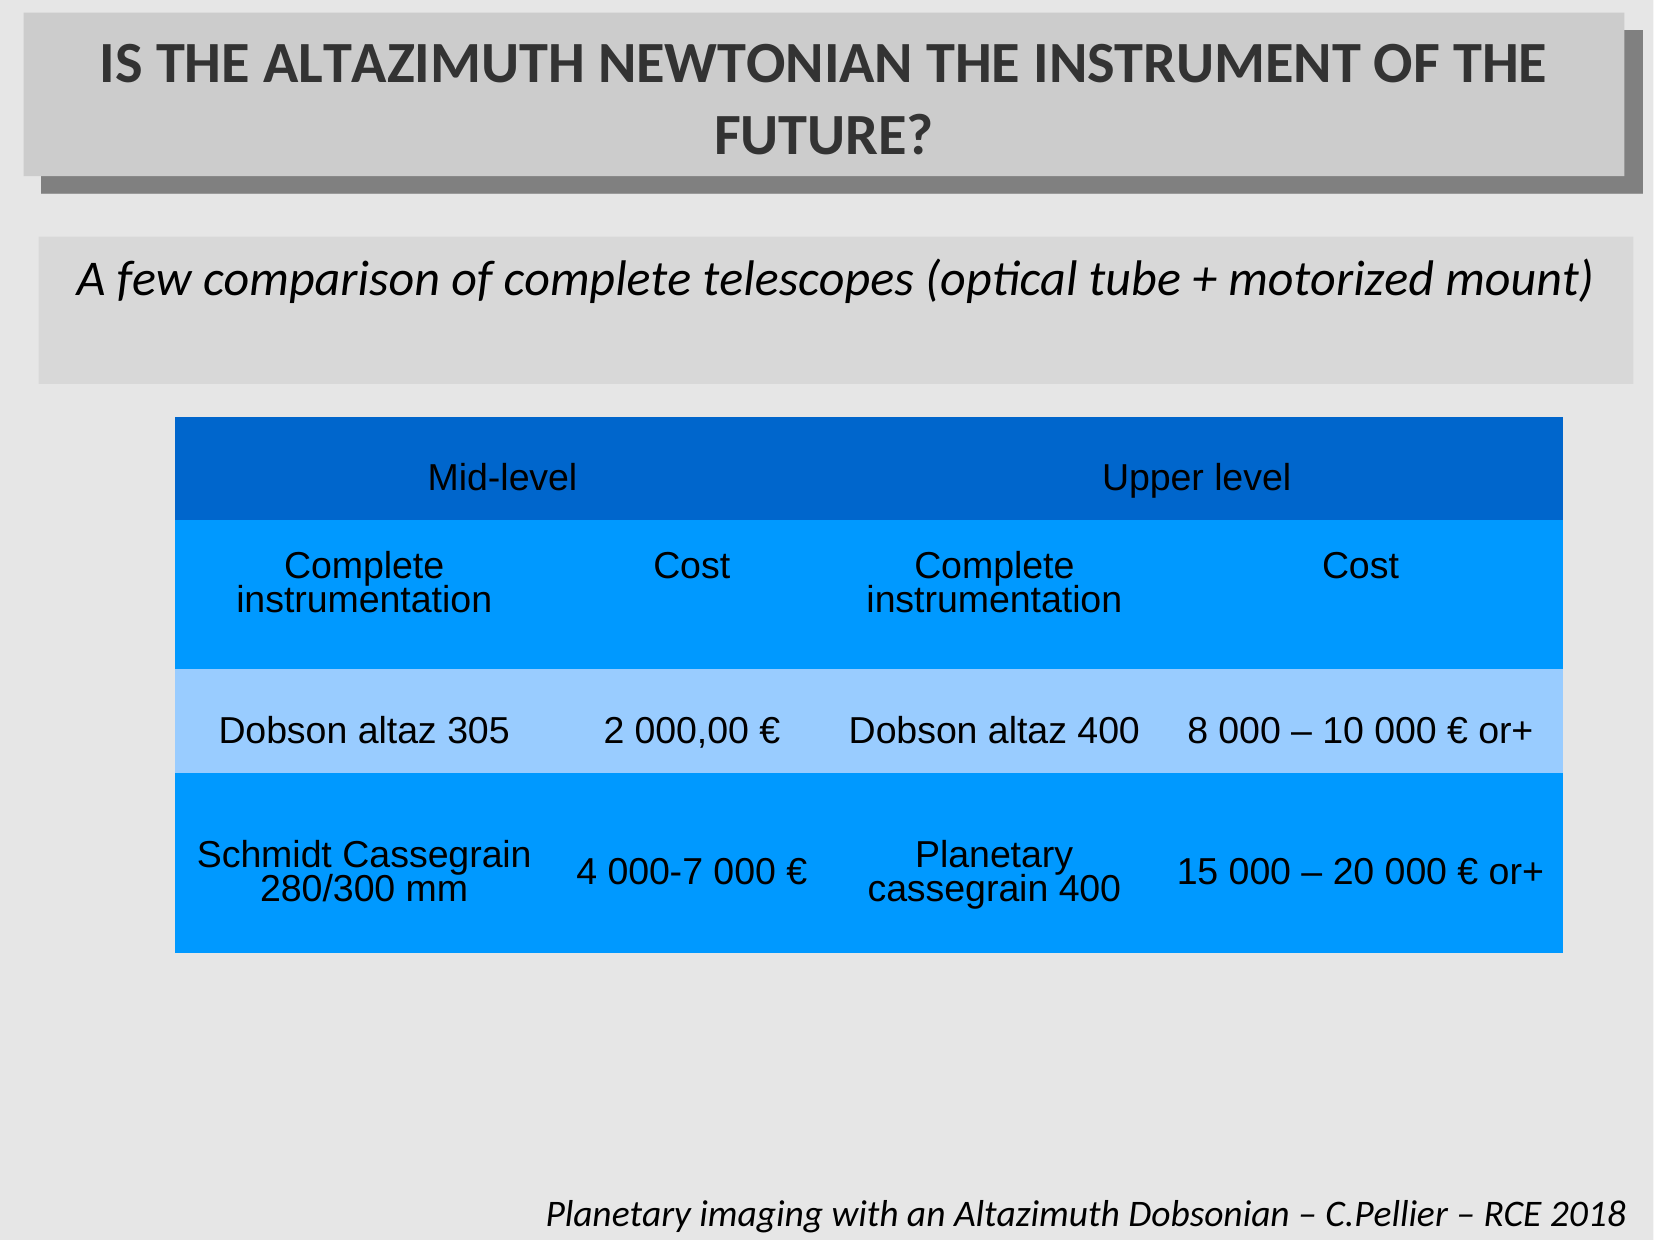

IS THE ALTAZIMUTH NEWTONIAN THE INSTRUMENT OF THE FUTURE?
A few comparison of complete telescopes (optical tube + motorized mount)
| Mid-level | | Upper level | |
| --- | --- | --- | --- |
| Complete instrumentation | Cost | Complete instrumentation | Cost |
| Dobson altaz 305 | 2 000,00 € | Dobson altaz 400 | 8 000 – 10 000 € or+ |
| Schmidt Cassegrain 280/300 mm | 4 000-7 000 € | Planetary cassegrain 400 | 15 000 – 20 000 € or+ |
Planetary imaging with an Altazimuth Dobsonian – C.Pellier – RCE 2018